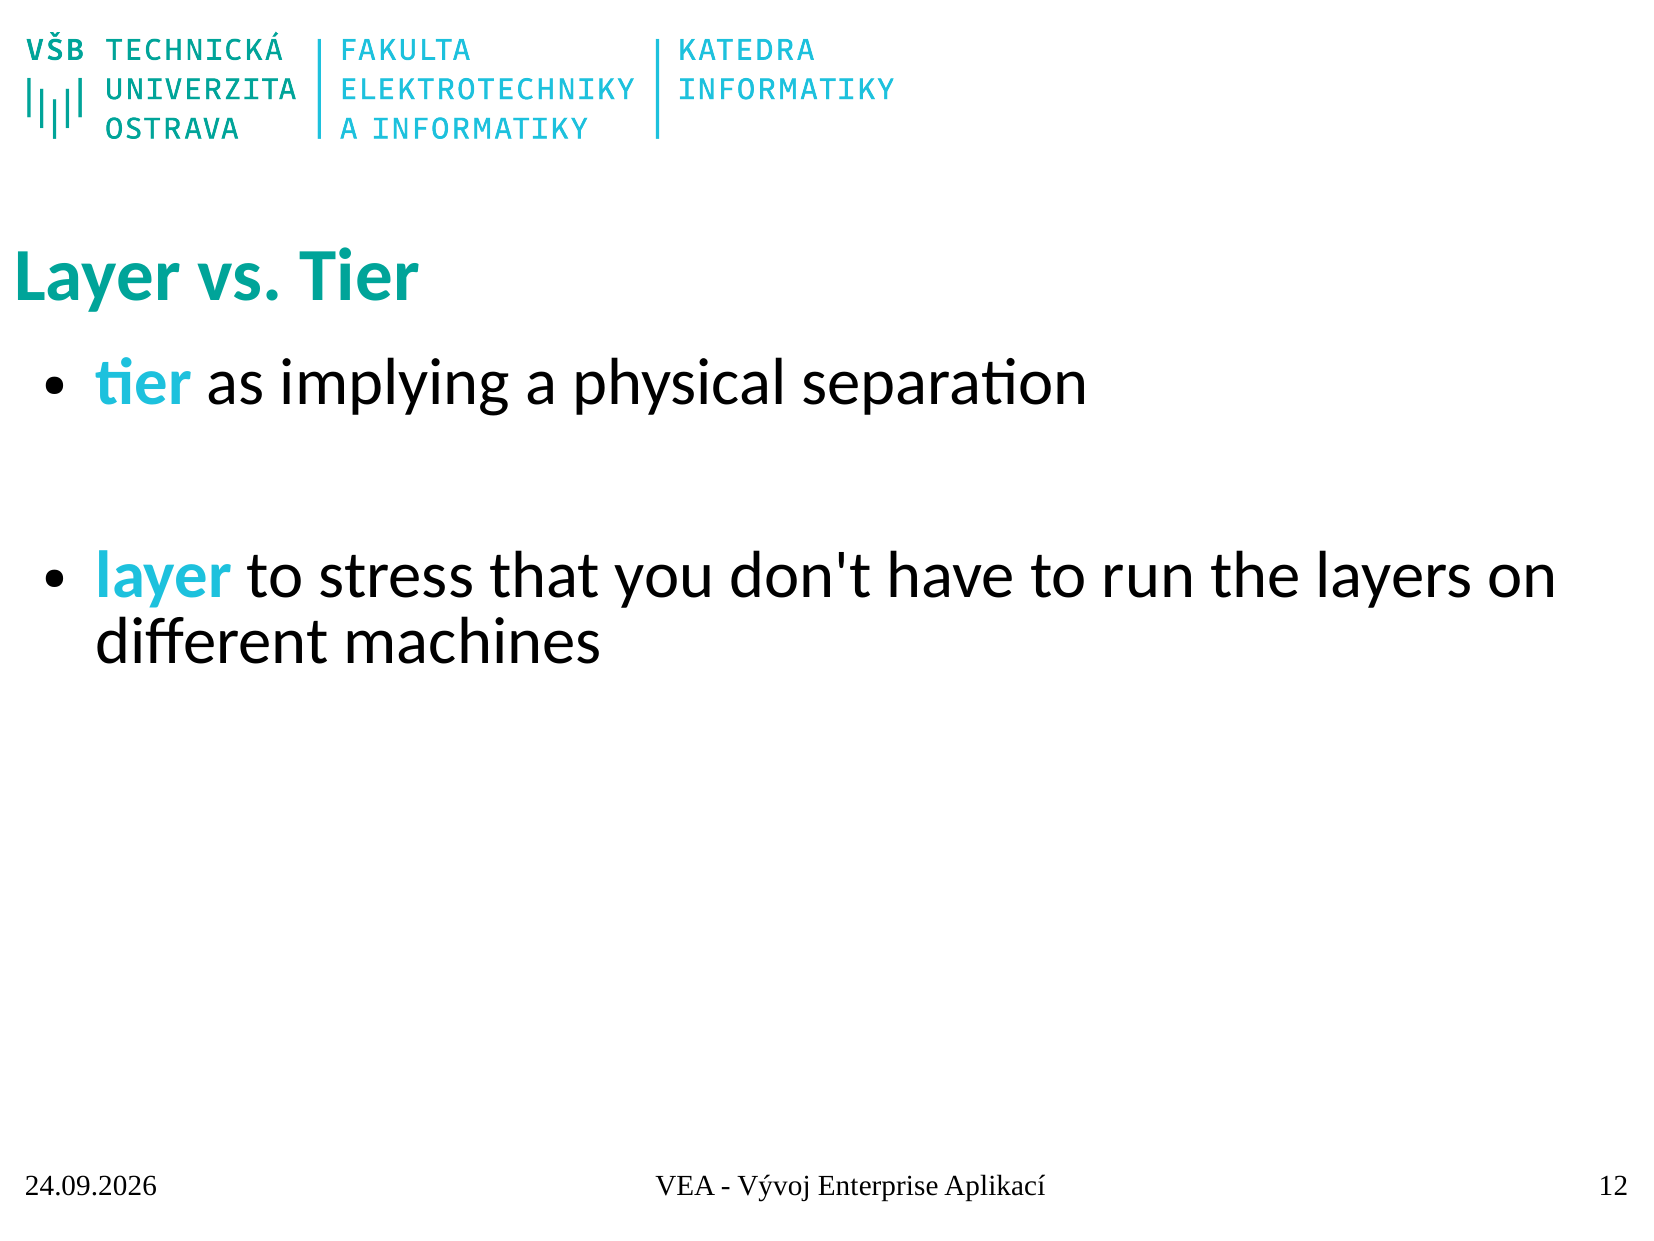

Layer vs. Tier
# tier as implying a physical separation
layer to stress that you don't have to run the layers on different machines
VEA - Vývoj Enterprise Aplikací
12